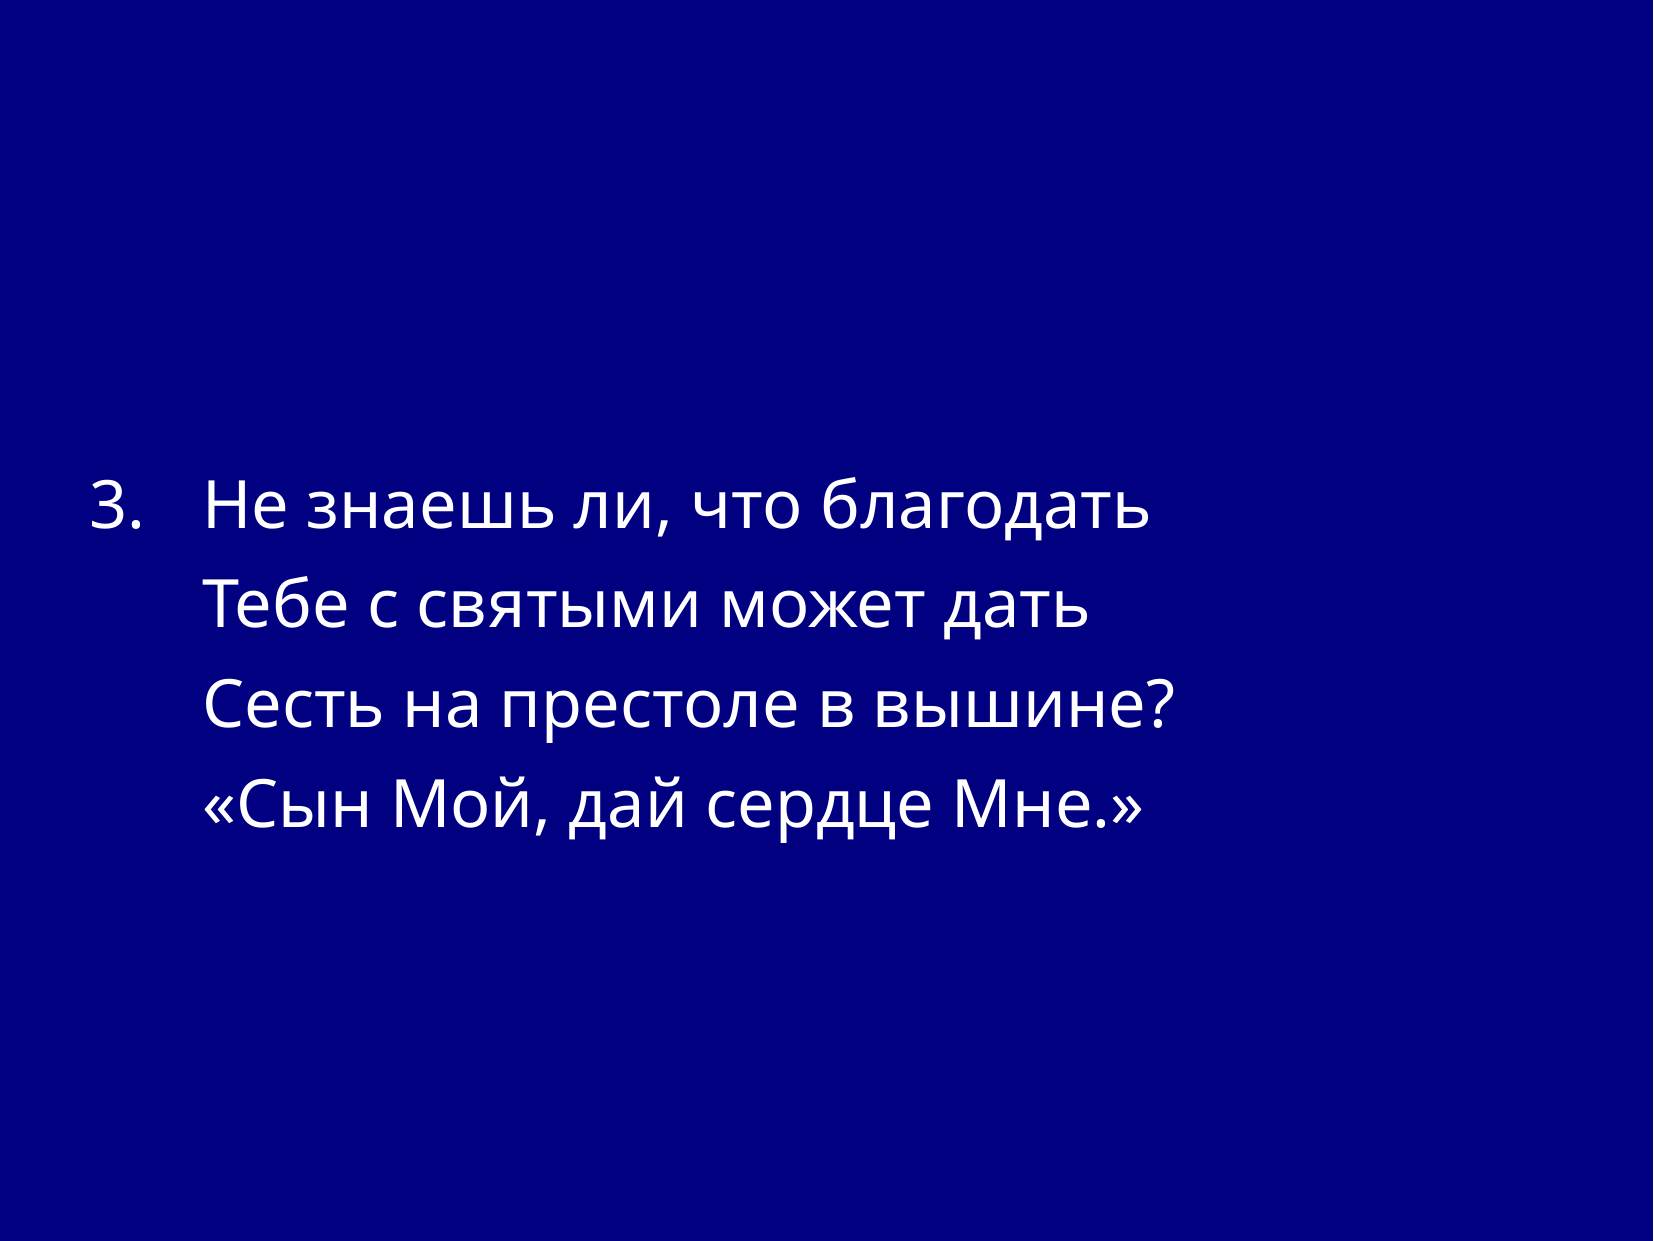

3.	Не знаешь ли, что благодать
	Тебе с святыми может дать
	Сесть на престоле в вышине?
	«Сын Мой, дай сердце Мне.»